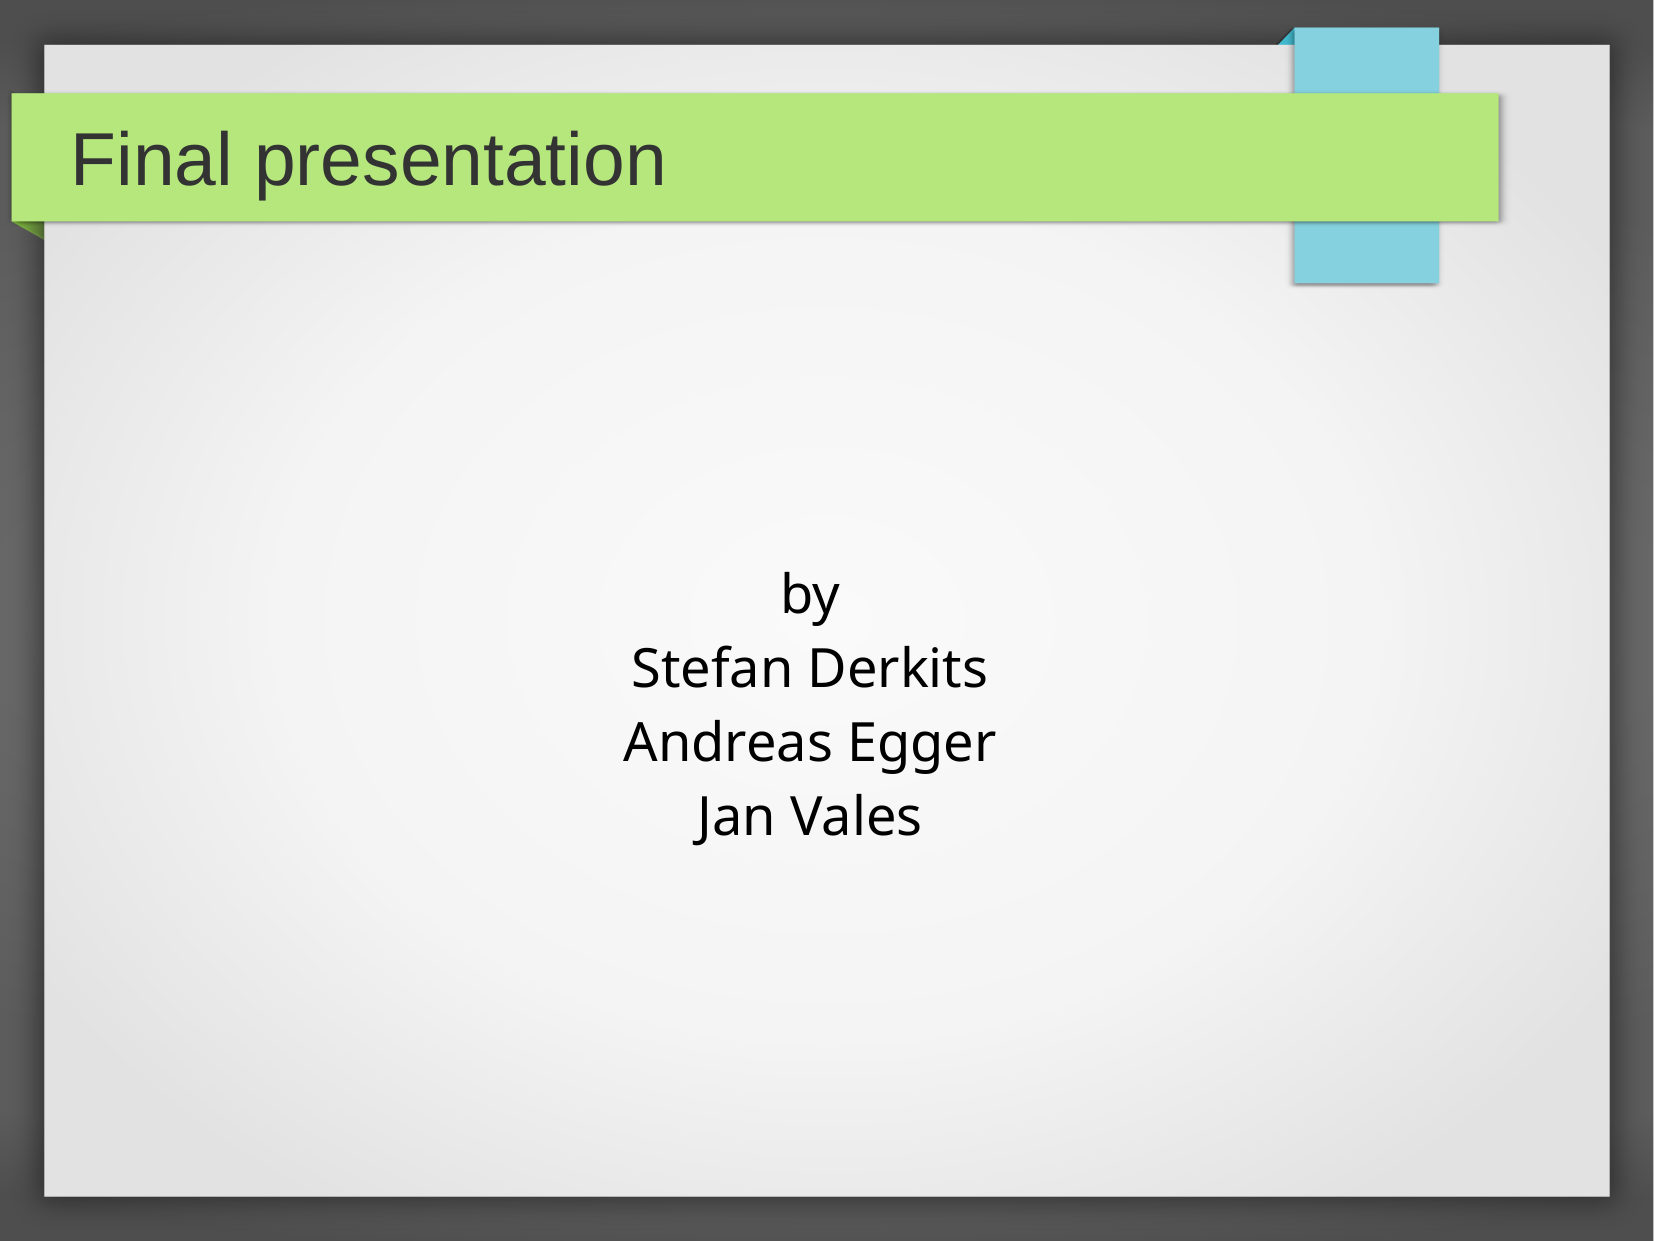

# Final presentation
by
Stefan Derkits
Andreas Egger
Jan Vales